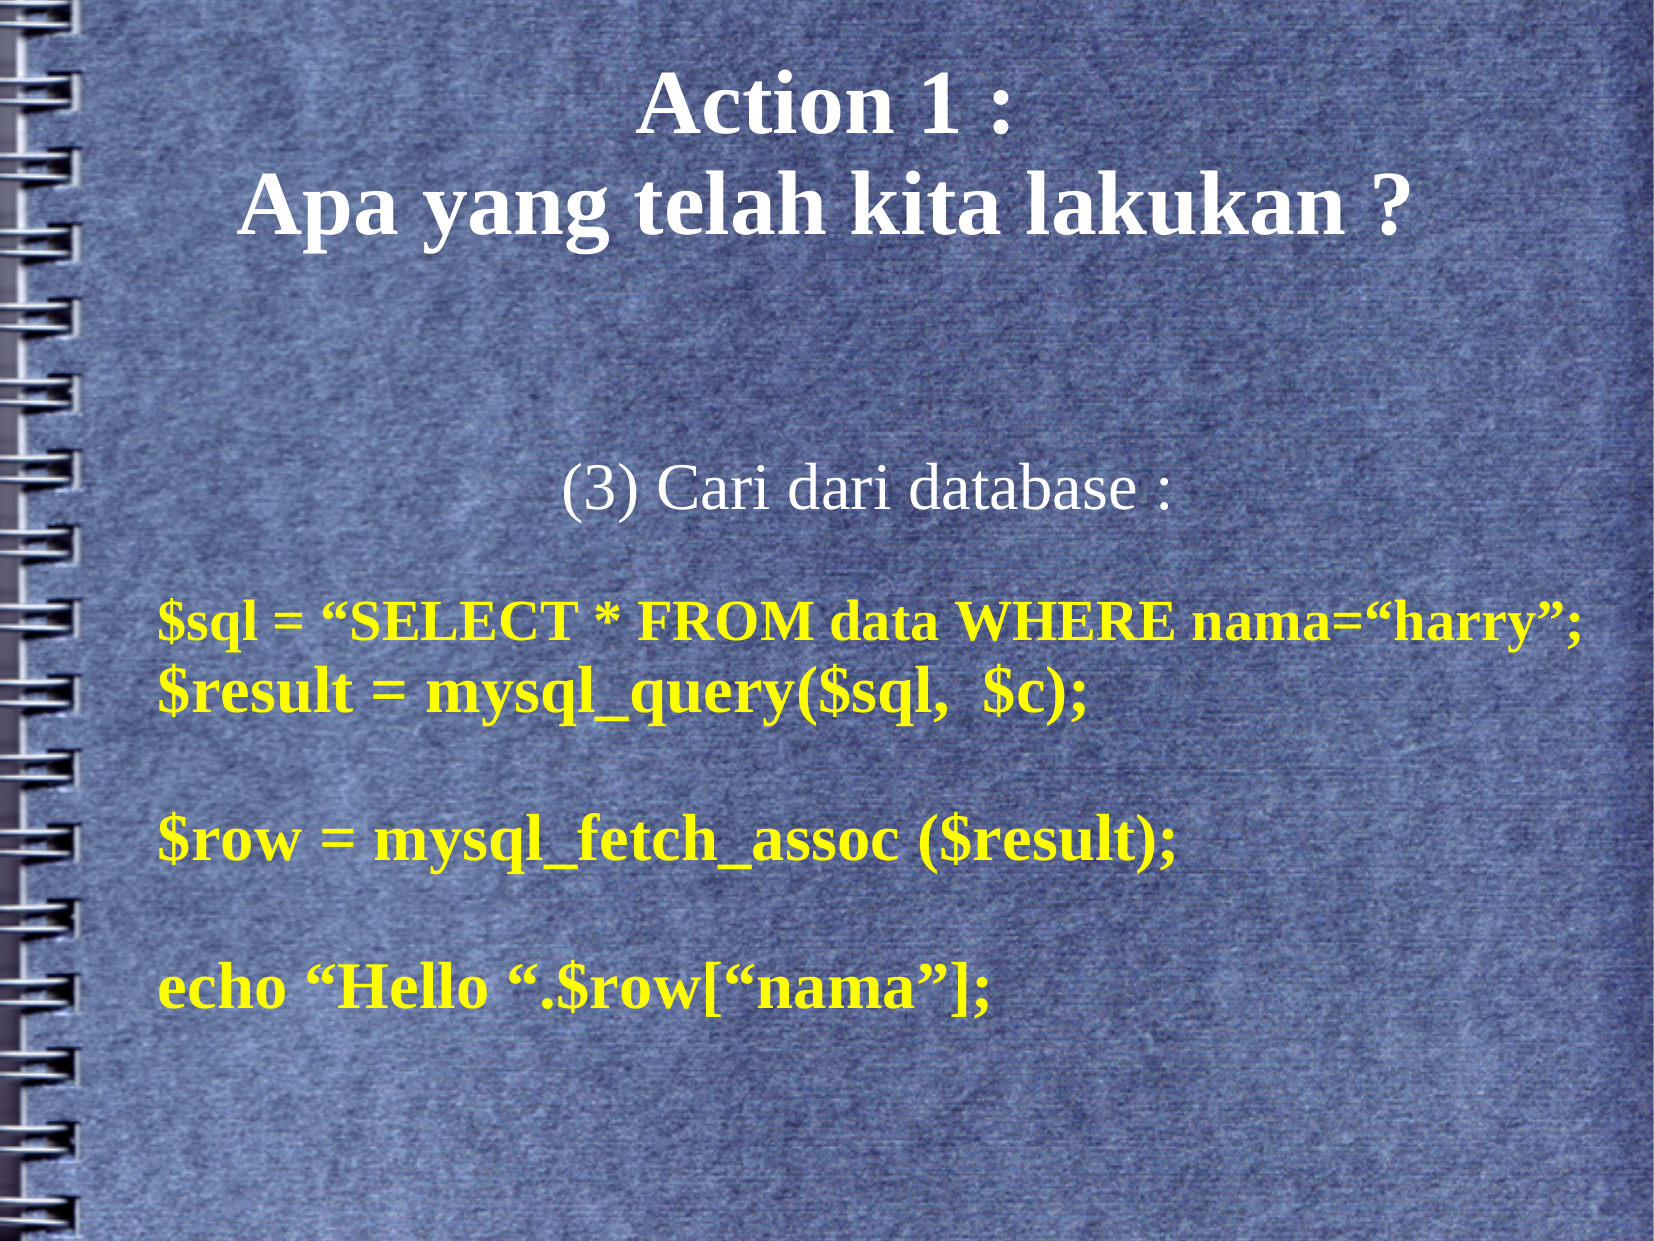

# Action 1 : Apa yang telah kita lakukan ?
(3) Cari dari database :
	$sql = “SELECT * FROM data WHERE nama=“harry”;
	$result = mysql_query($sql, 	$c);
	$row = mysql_fetch_assoc ($result);
	echo “Hello “.$row[“nama”];